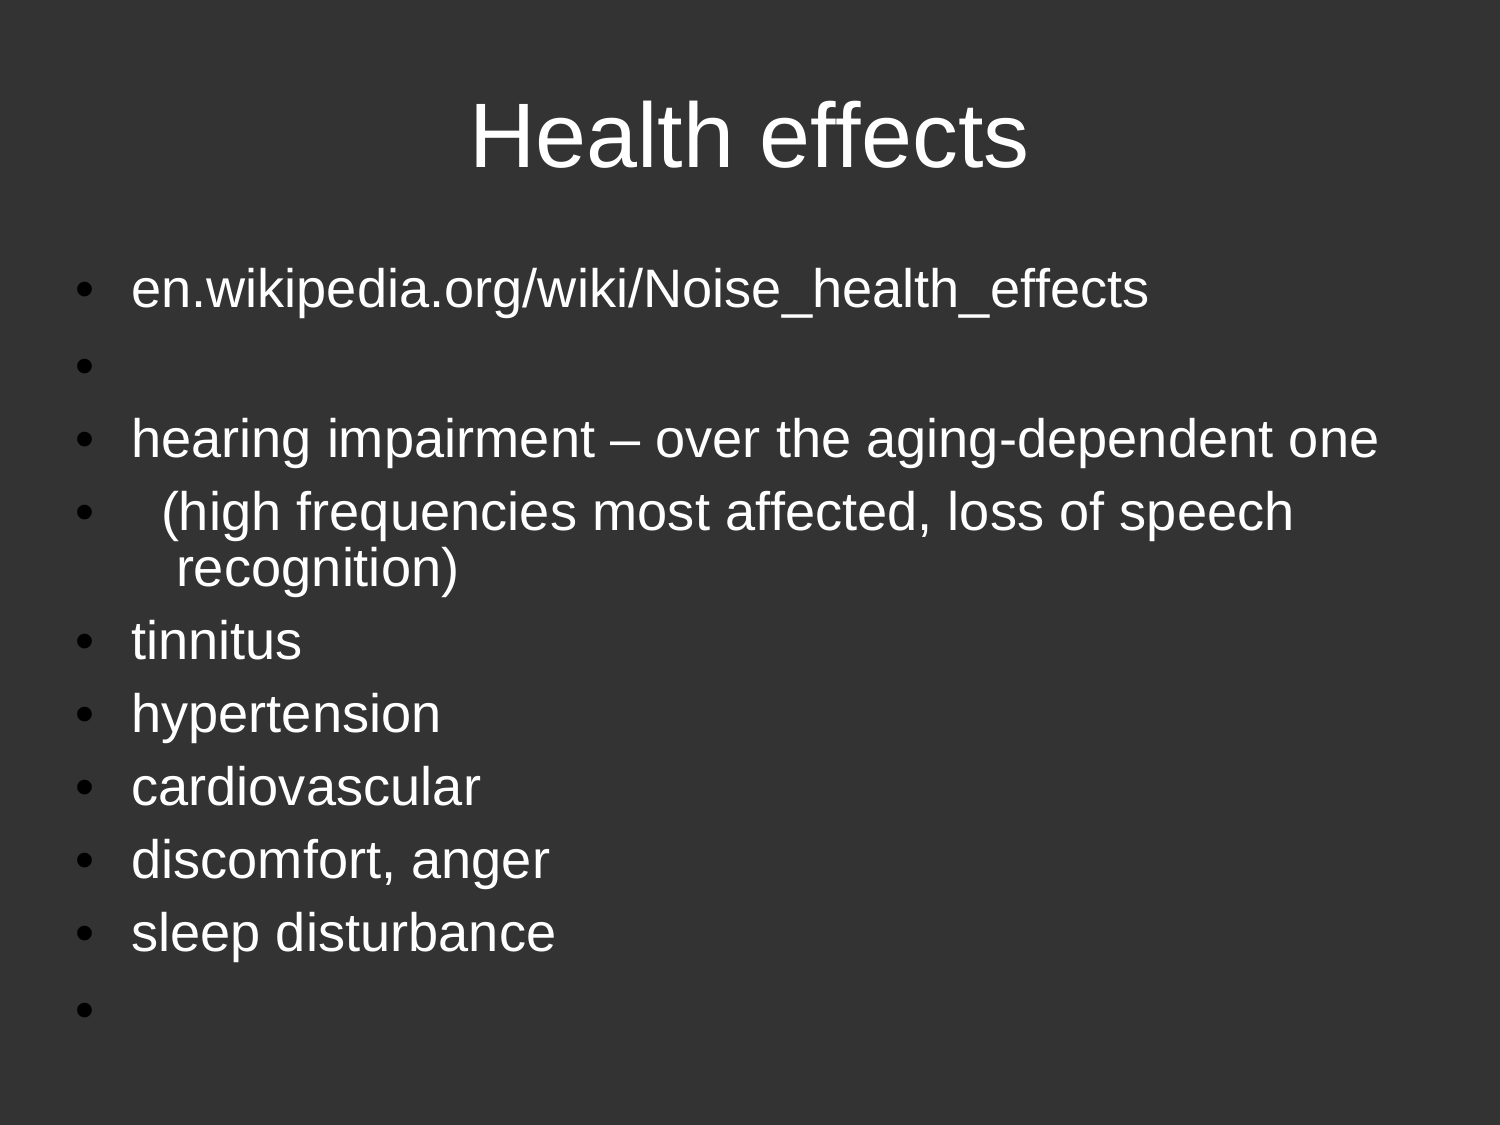

# Health effects
en.wikipedia.org/wiki/Noise_health_effects
hearing impairment – over the aging-dependent one
 (high frequencies most affected, loss of speech recognition)
tinnitus
hypertension
cardiovascular
discomfort, anger
sleep disturbance